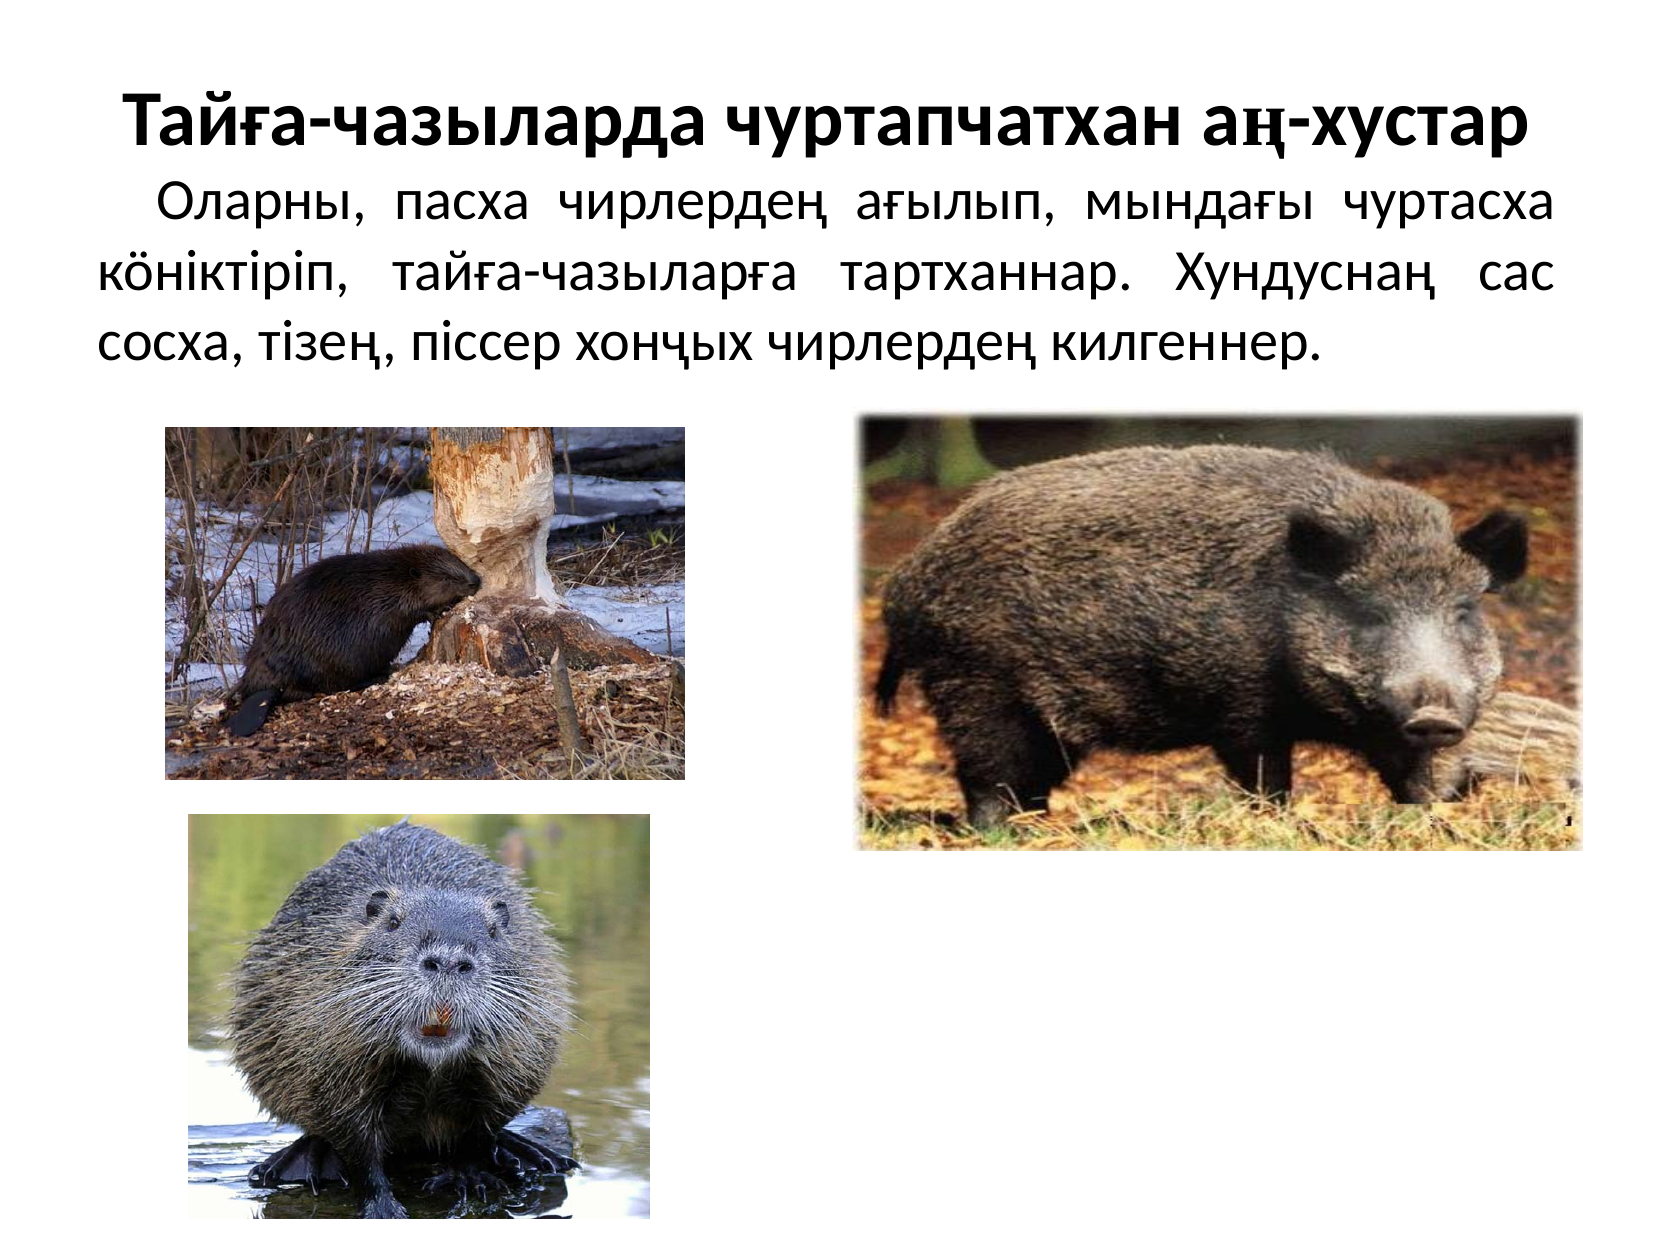

# Тайға-чазыларда чуртапчатхан аң-хустар
Оларны, пасха чирлердең ағылып, мындағы чуртасха кӧніктіріп, тайға-чазыларға тартханнар. Хундуснаң сас сосха, тізең, піссер хонҷых чирлердең килгеннер.